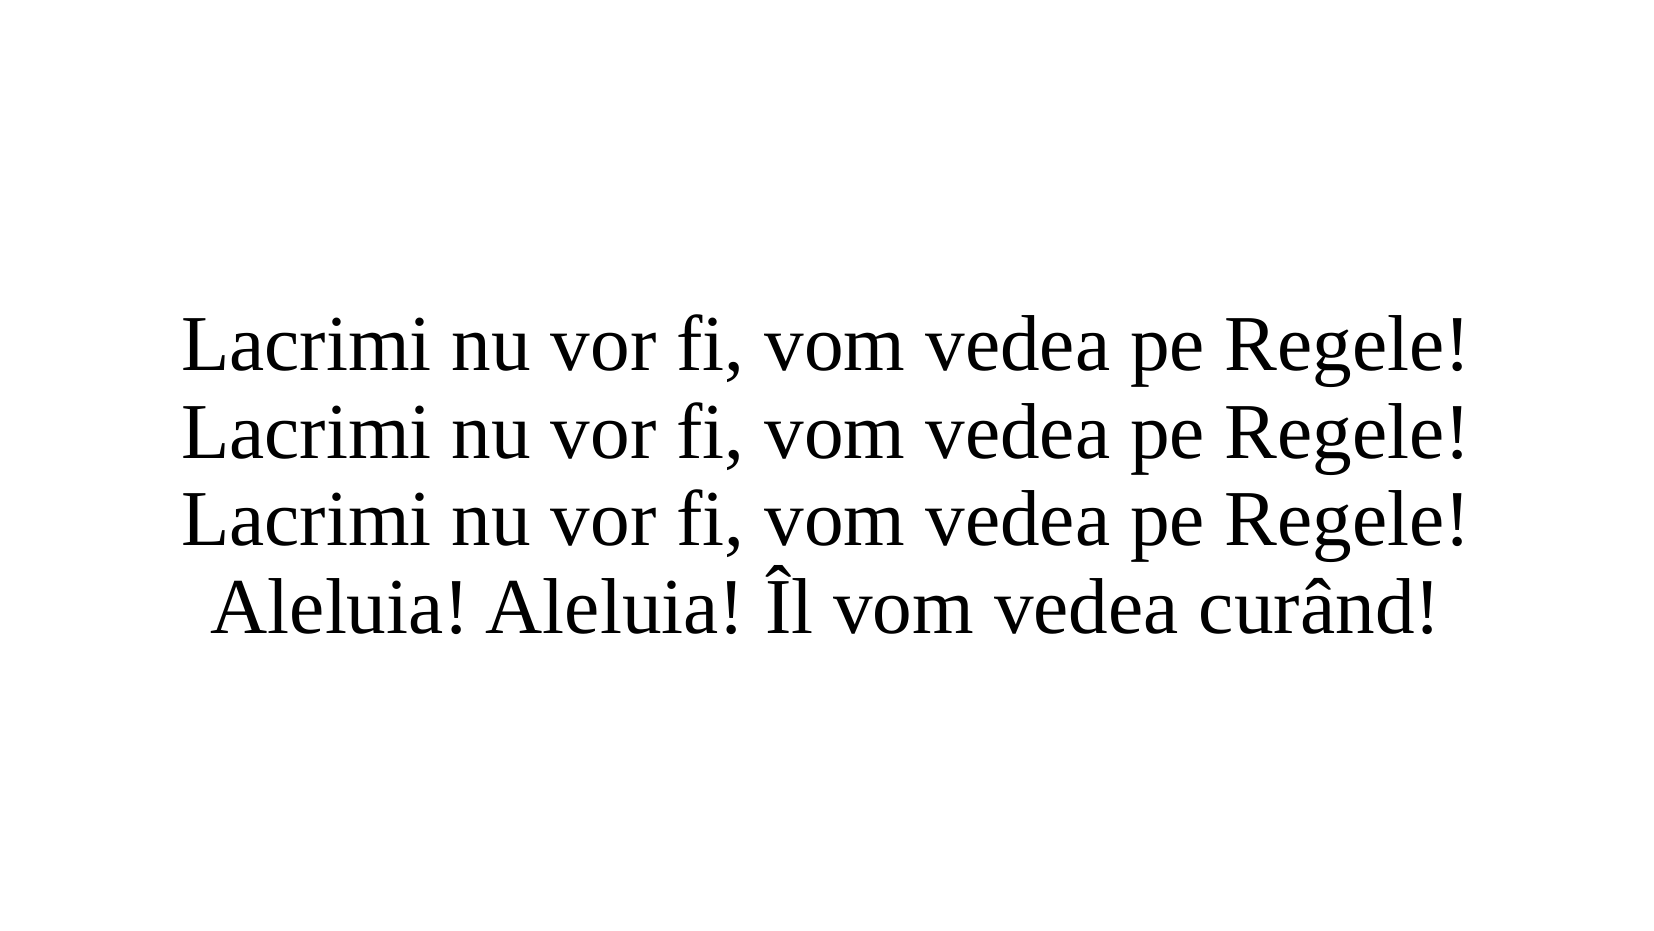

# Lacrimi nu vor fi, vom vedea pe Regele!
Lacrimi nu vor fi, vom vedea pe Regele!
Lacrimi nu vor fi, vom vedea pe Regele!
Aleluia! Aleluia! Îl vom vedea curând!